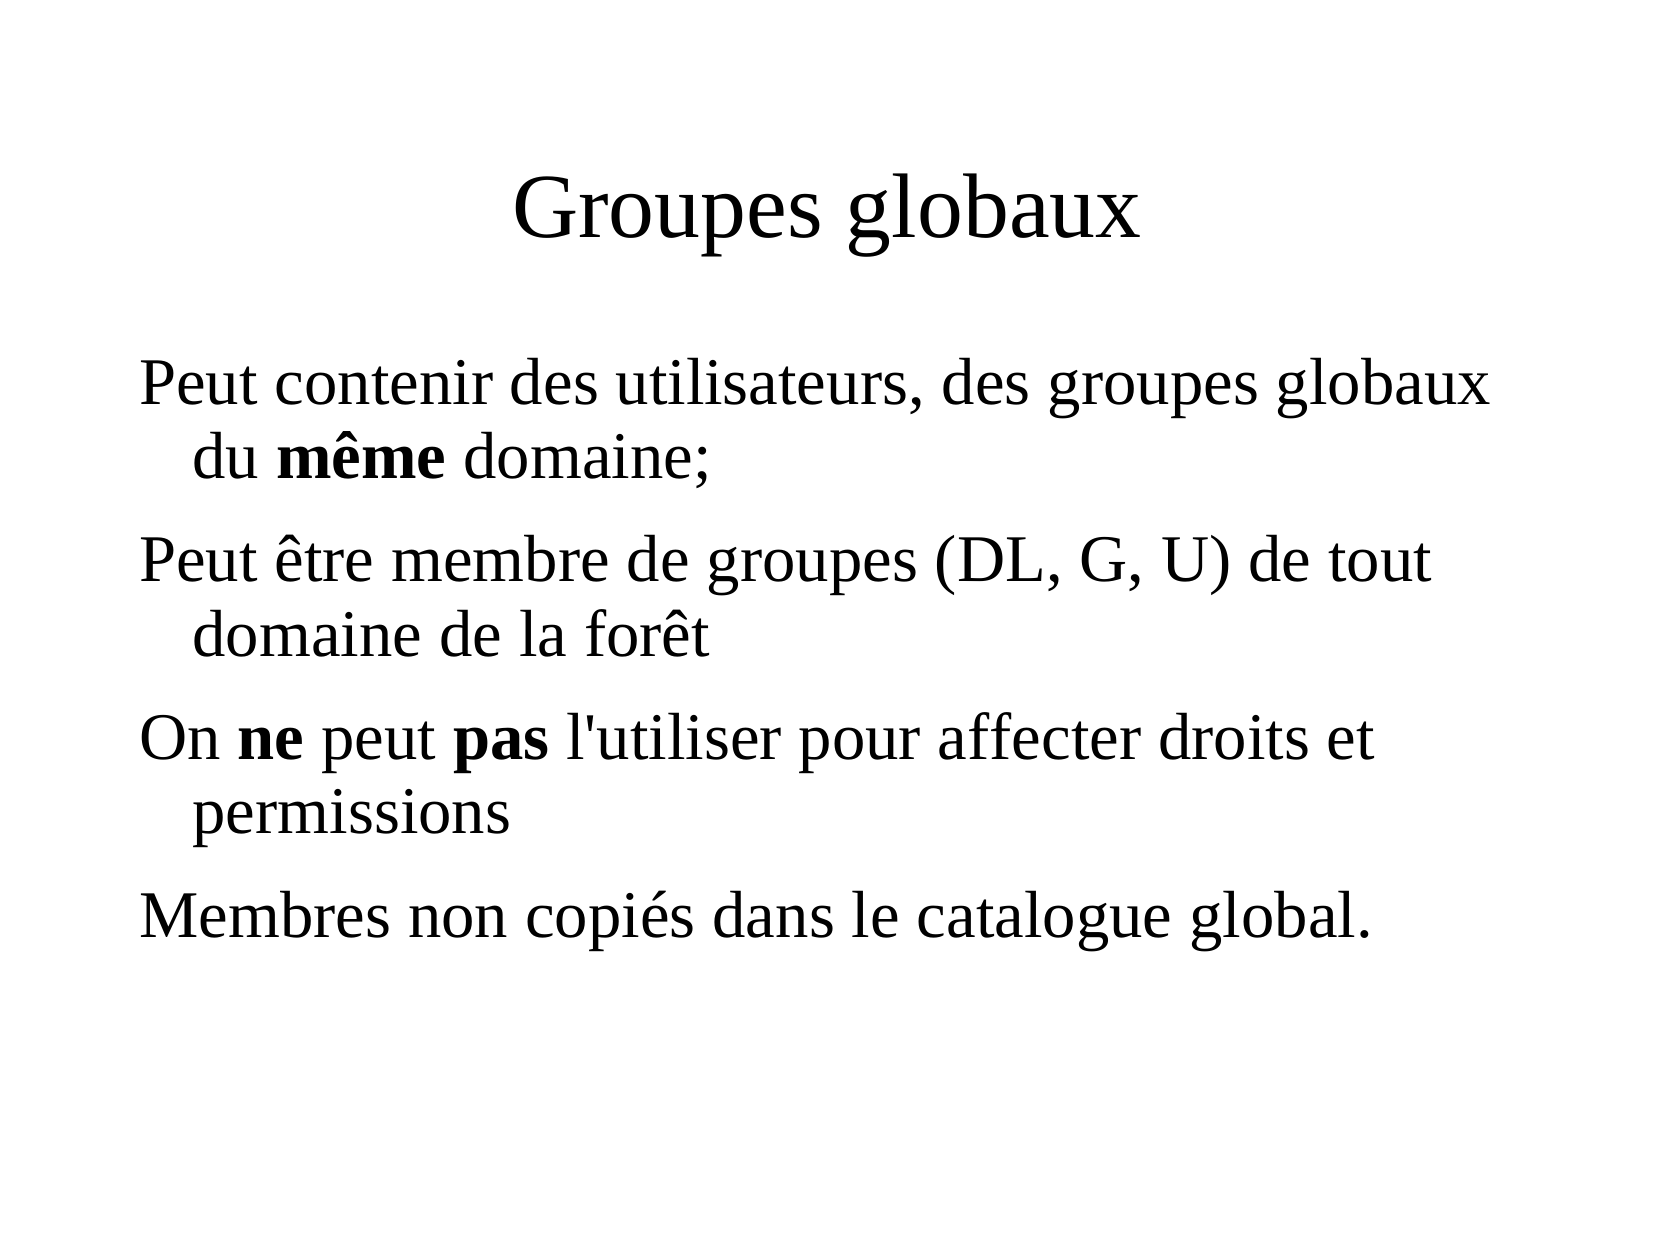

# Groupes globaux
Peut contenir des utilisateurs, des groupes globaux du même domaine;
Peut être membre de groupes (DL, G, U) de tout domaine de la forêt
On ne peut pas l'utiliser pour affecter droits et permissions
Membres non copiés dans le catalogue global.